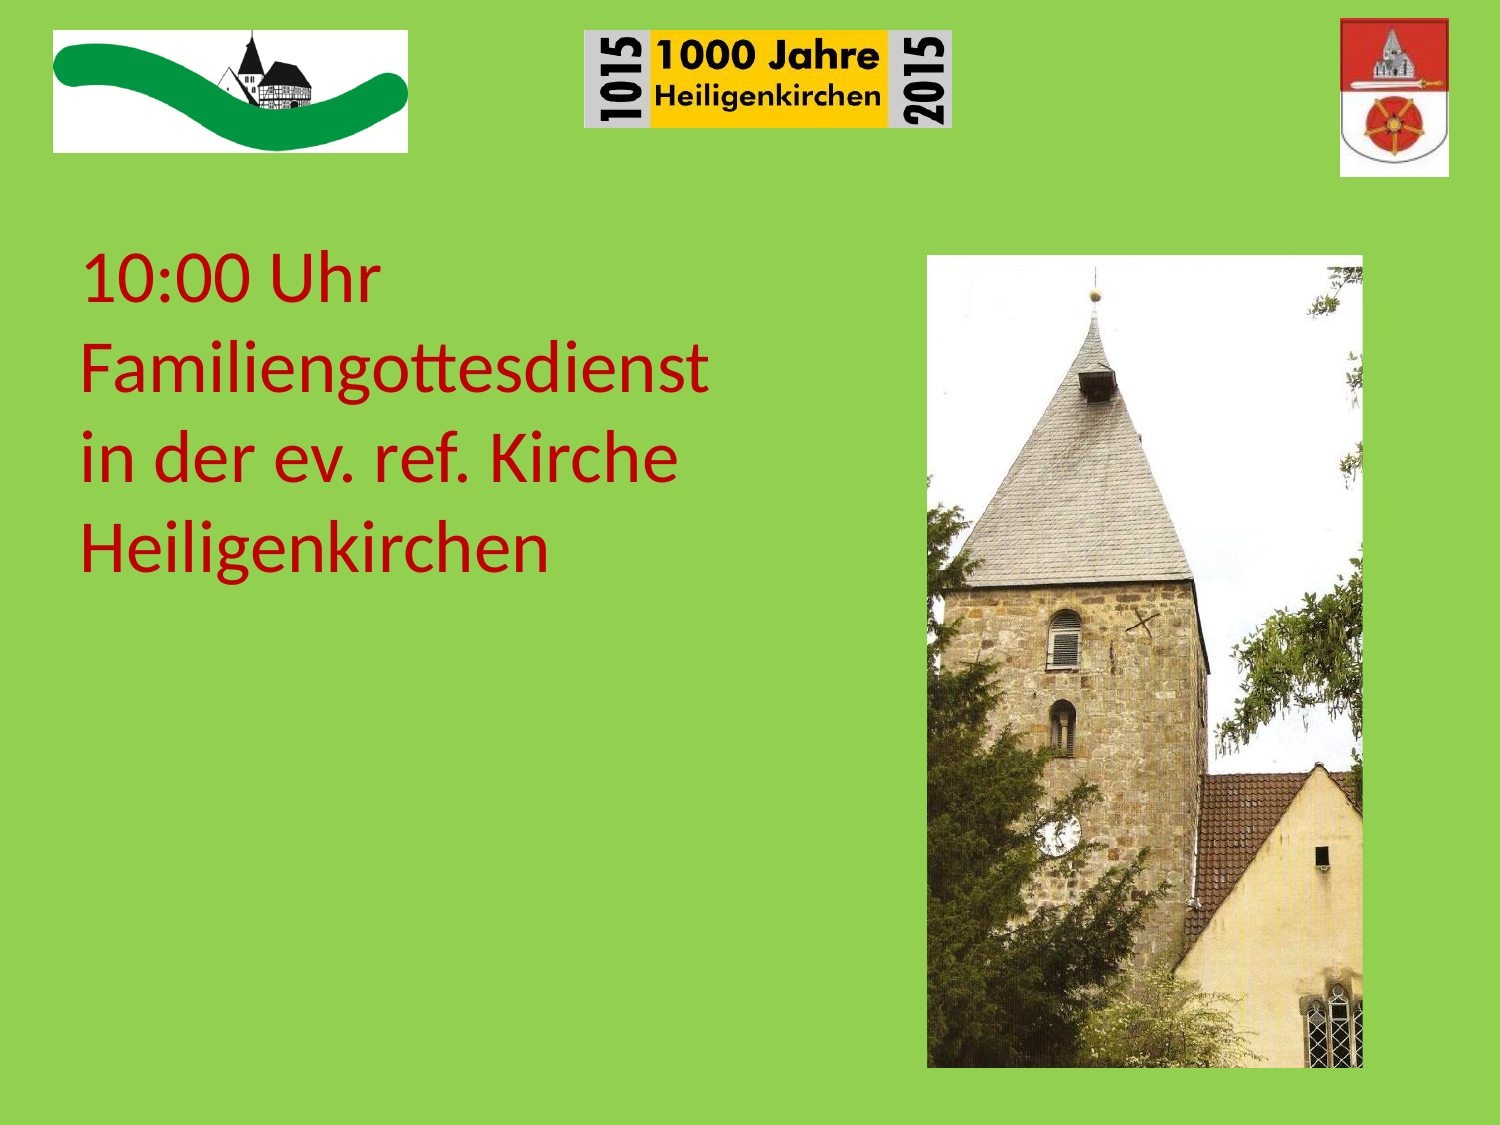

10:00 Uhr Familiengottesdienst
in der ev. ref. Kirche Heiligenkirchen